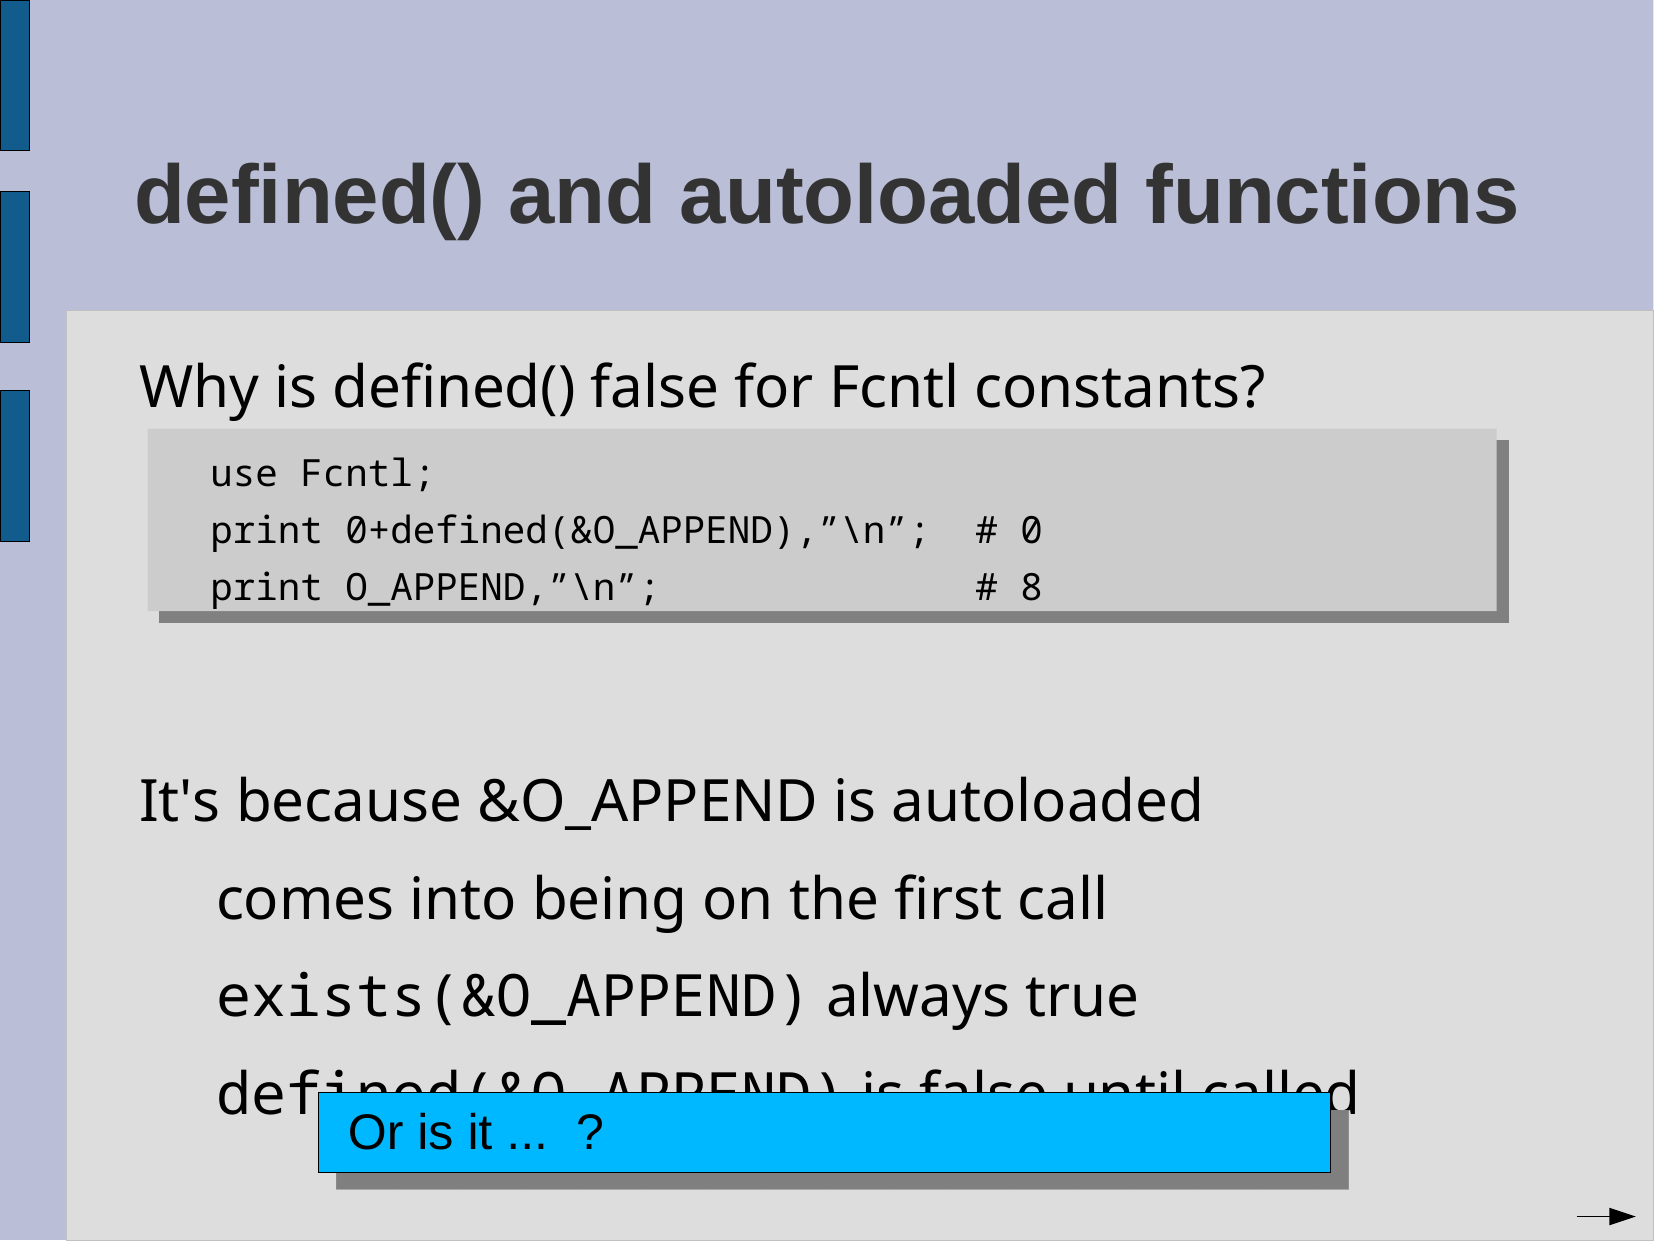

# defined() and autoloaded functions
Why is defined() false for Fcntl constants?
It's because &O_APPEND is autoloaded
comes into being on the first call
exists(&O_APPEND) always true
defined(&O_APPEND) is false until called
 use Fcntl;
 print 0+defined(&O_APPEND),”\n”; # 0
 print O_APPEND,”\n”; # 8
Or is it ... ?